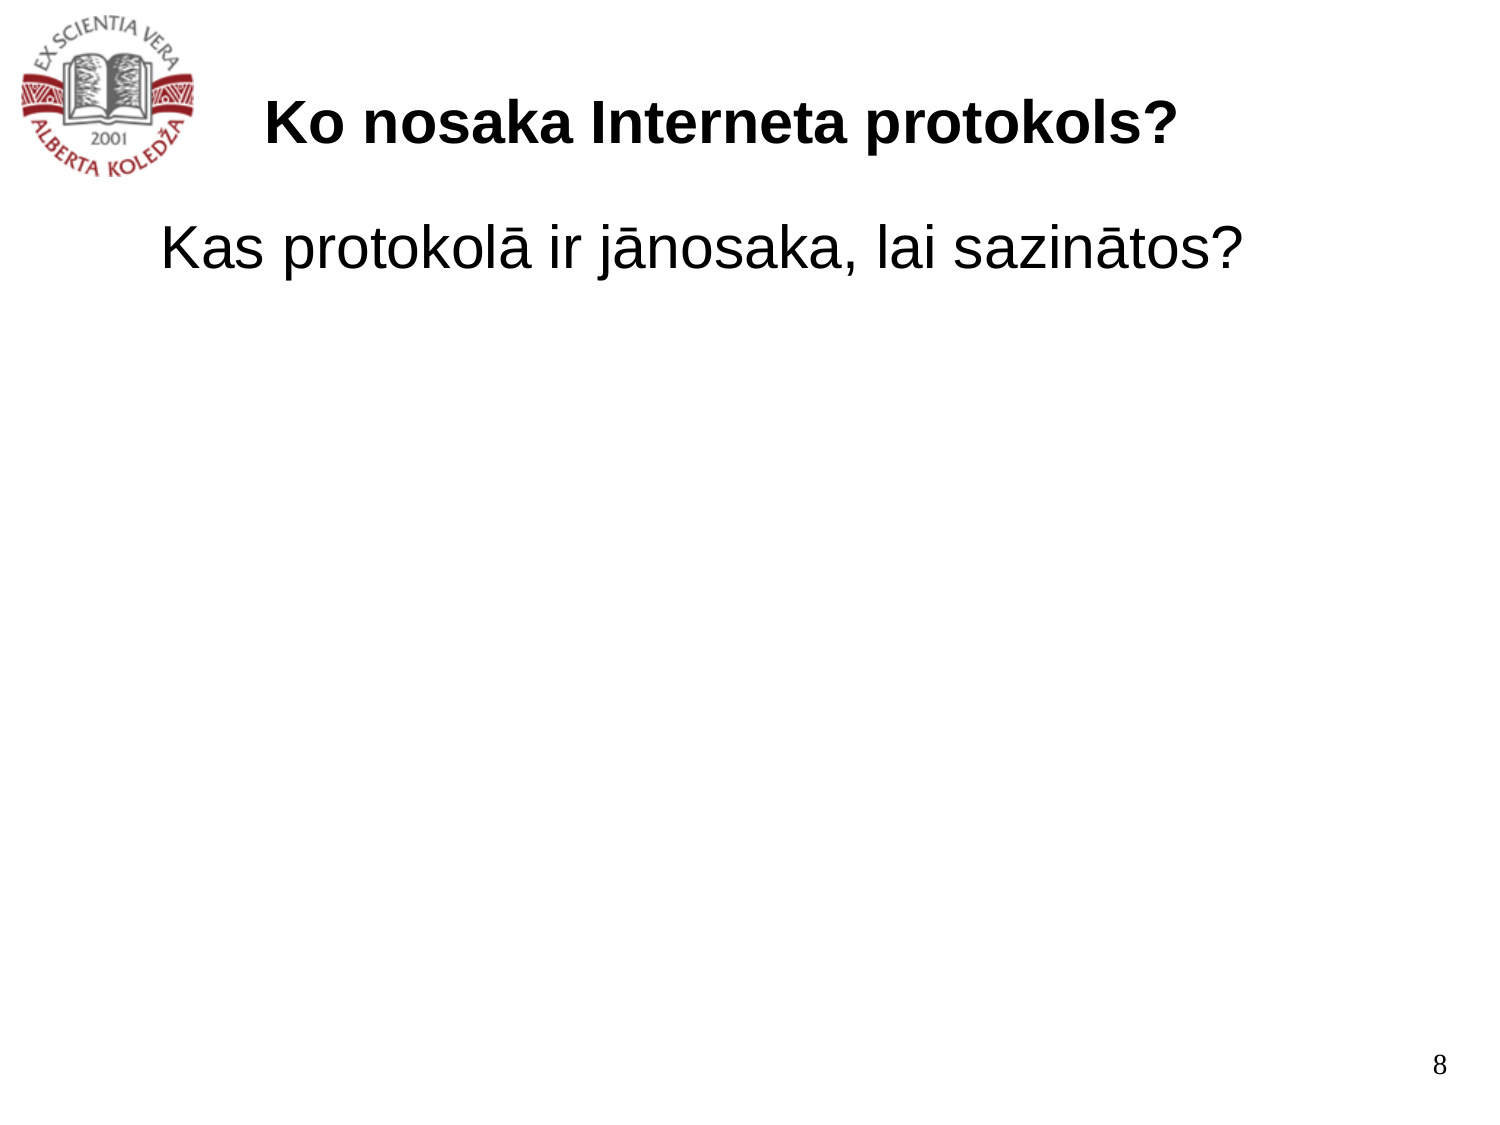

# Ko nosaka Interneta protokols?
Kas protokolā ir jānosaka, lai sazinātos?